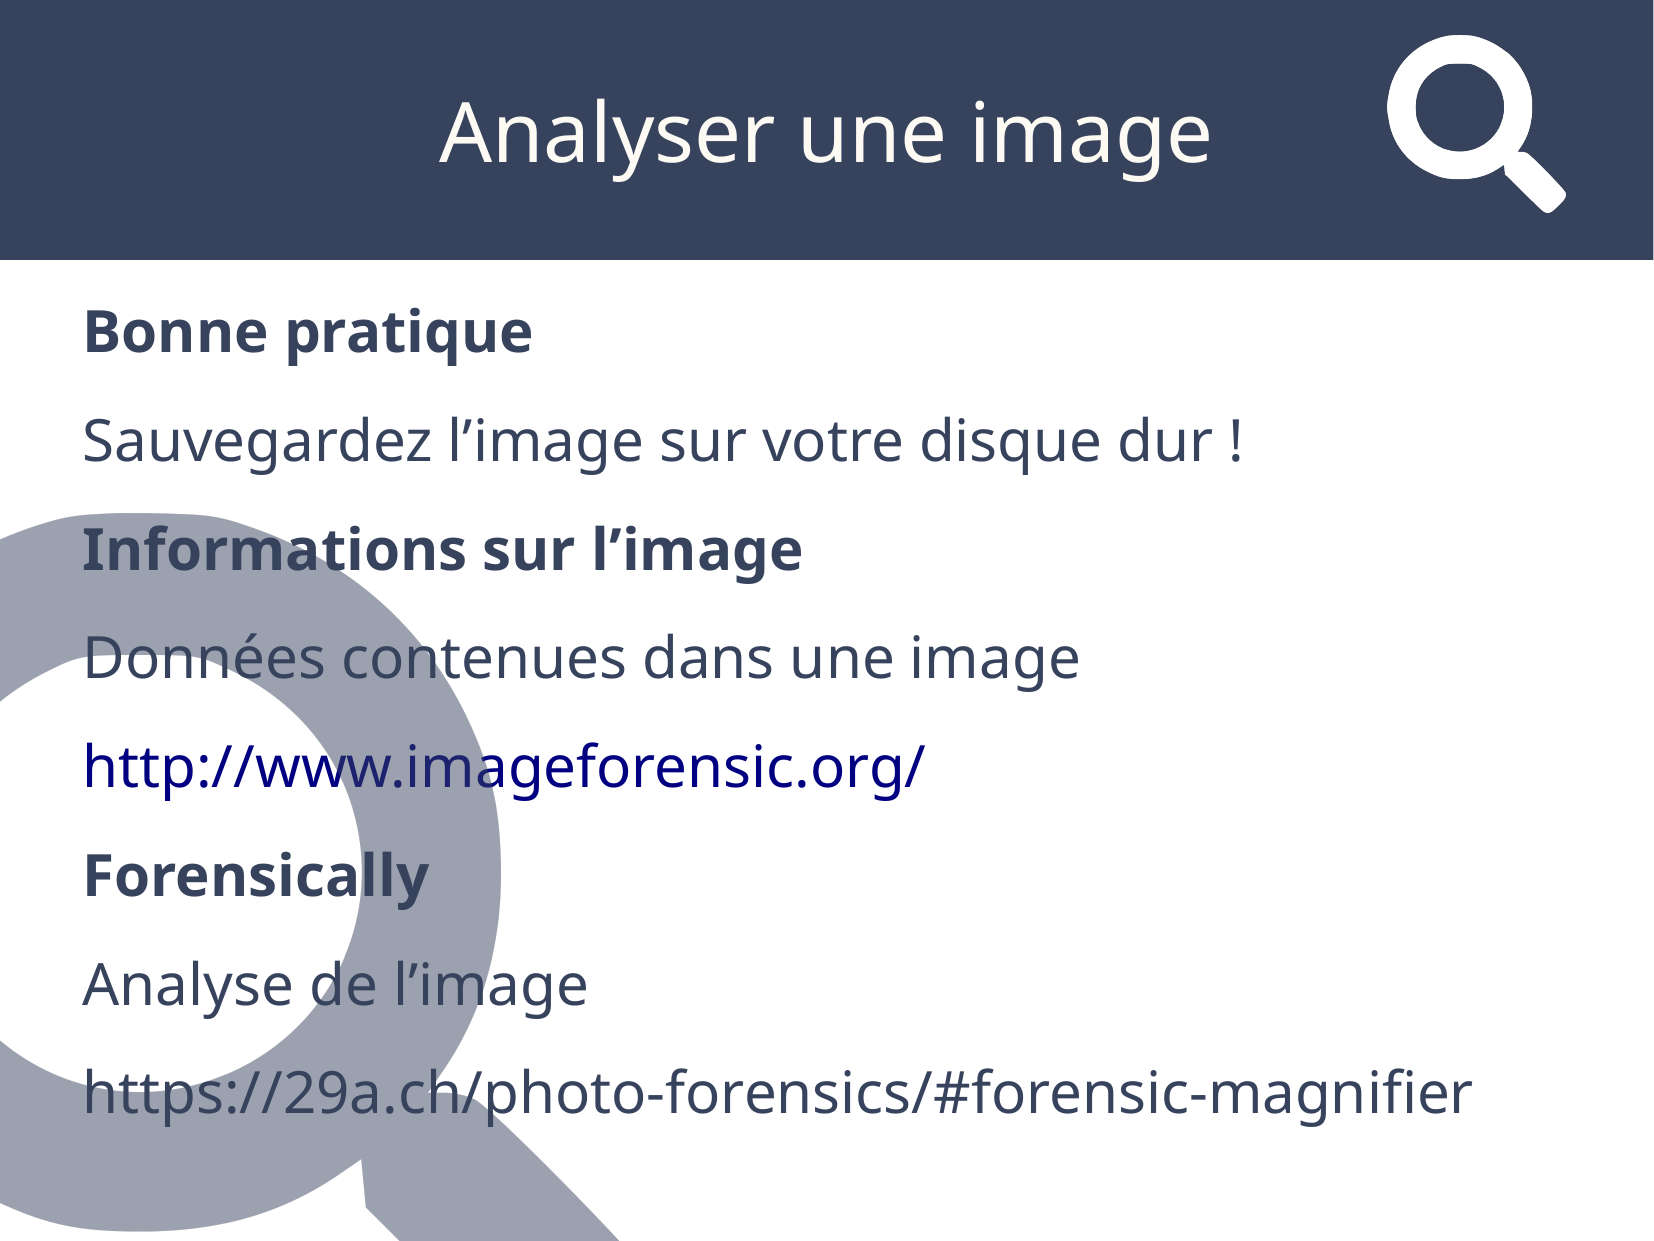

# Analyser une image
Bonne pratique
Sauvegardez l’image sur votre disque dur !
Informations sur l’image
Données contenues dans une image
http://www.imageforensic.org/
Forensically
Analyse de l’image
https://29a.ch/photo-forensics/#forensic-magnifier